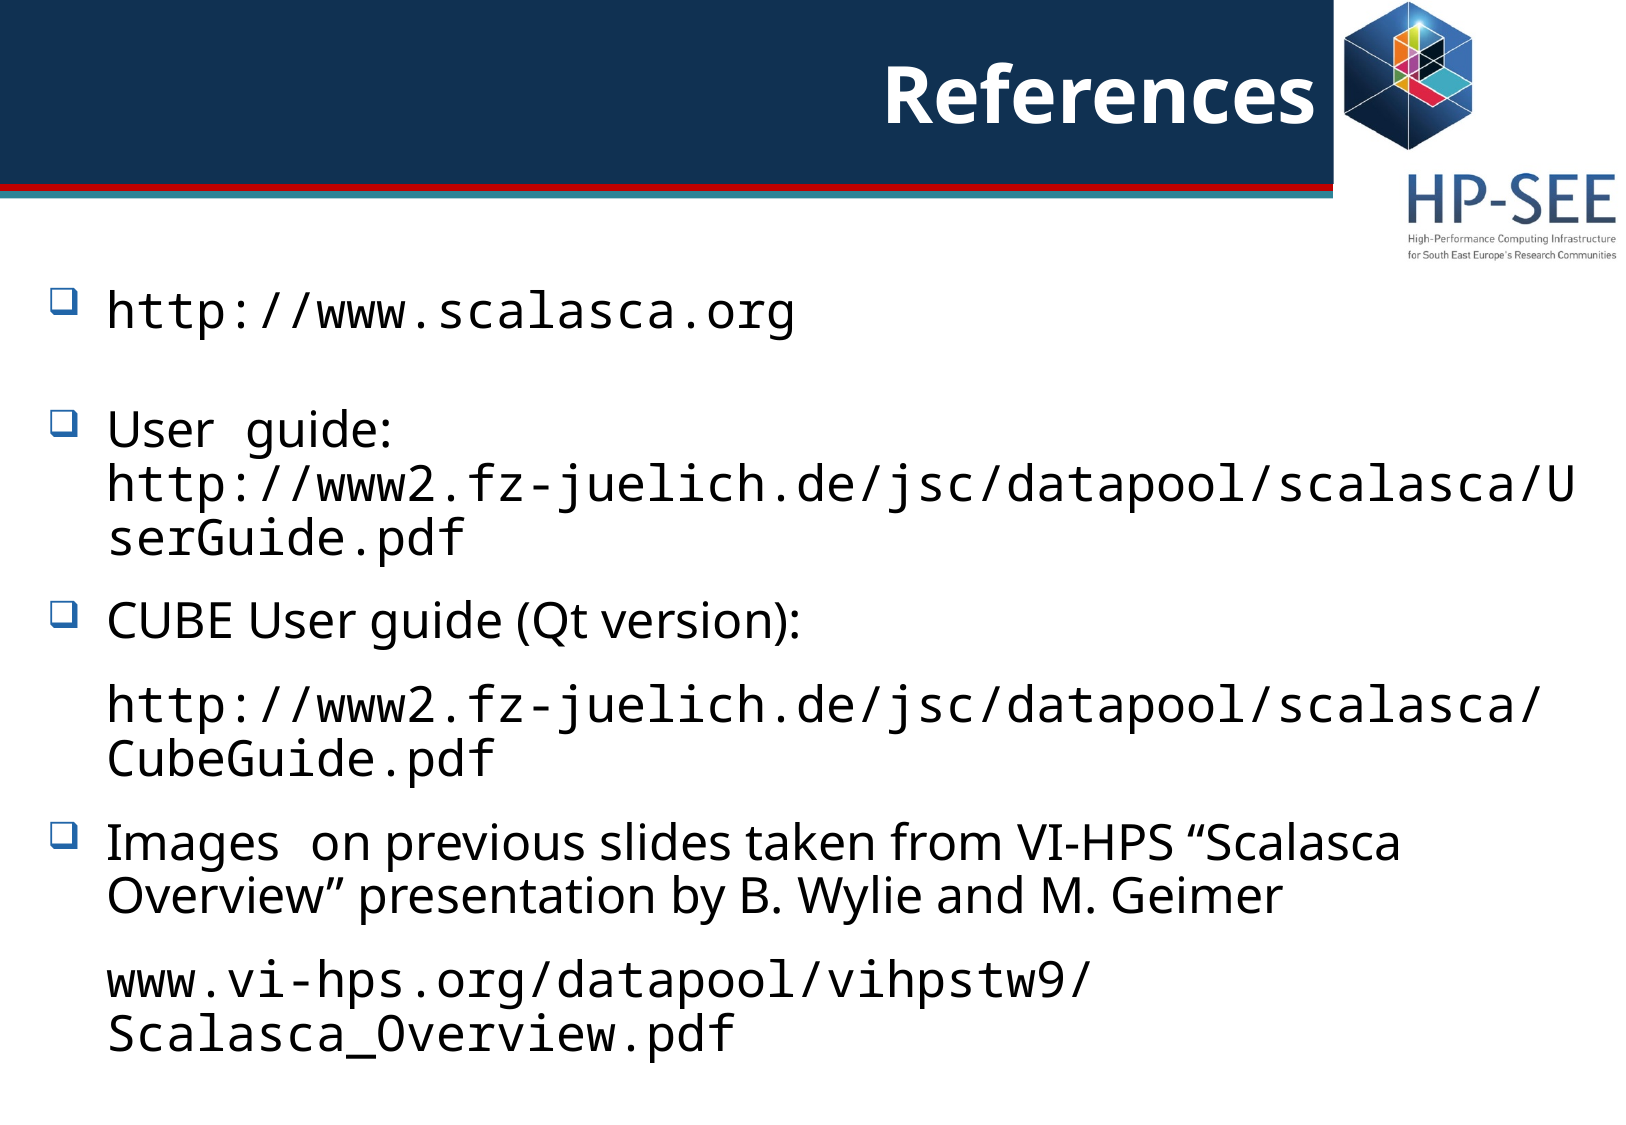

# References
http://www.scalasca.org
User guide: http://www2.fz-juelich.de/jsc/datapool/scalasca/UserGuide.pdf
CUBE User guide (Qt version):
http://www2.fz-juelich.de/jsc/datapool/scalasca/CubeGuide.pdf
Images on previous slides taken from VI-HPS “Scalasca Overview” presentation by B. Wylie and M. Geimer
www.vi-hps.org/datapool/vihpstw9/Scalasca_Overview.pdf